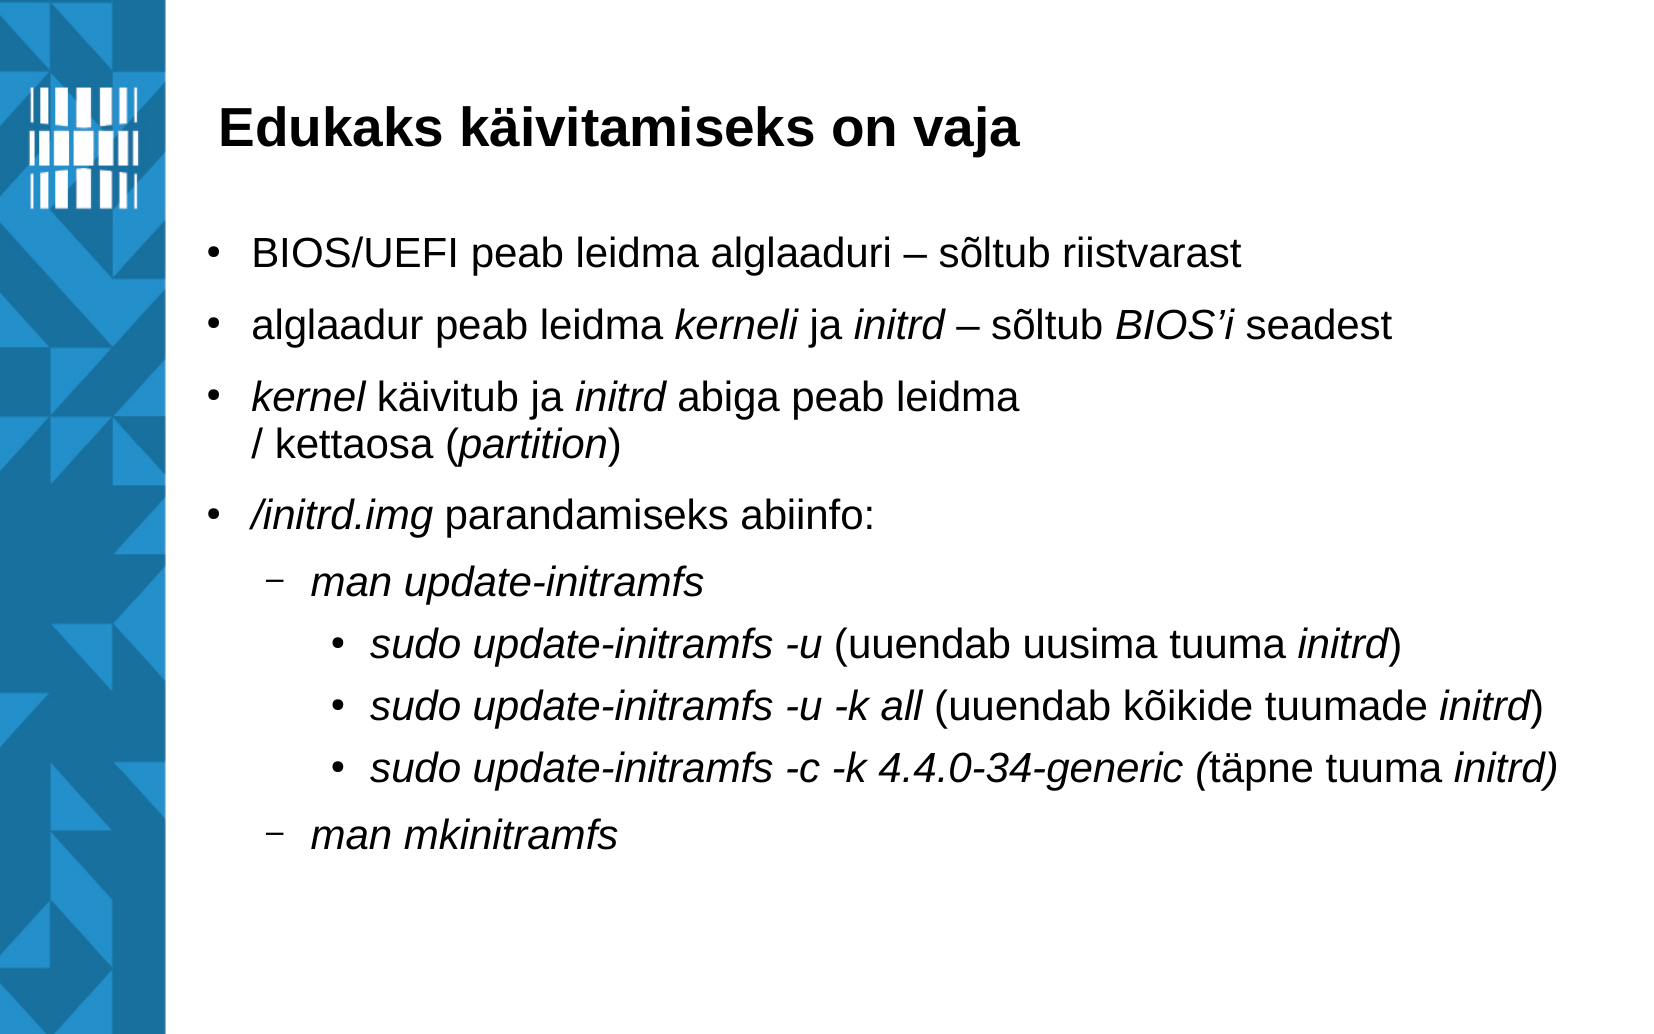

# Edukaks käivitamiseks on vaja
BIOS/UEFI peab leidma alglaaduri – sõltub riistvarast
alglaadur peab leidma kerneli ja initrd – sõltub BIOS’i seadest
kernel käivitub ja initrd abiga peab leidma
/ kettaosa (partition)
/initrd.img parandamiseks abiinfo:
man update-initramfs
sudo update-initramfs -u (uuendab uusima tuuma initrd)
sudo update-initramfs -u -k all (uuendab kõikide tuumade initrd)
sudo update-initramfs -c -k 4.4.0-34-generic (täpne tuuma initrd)
man mkinitramfs